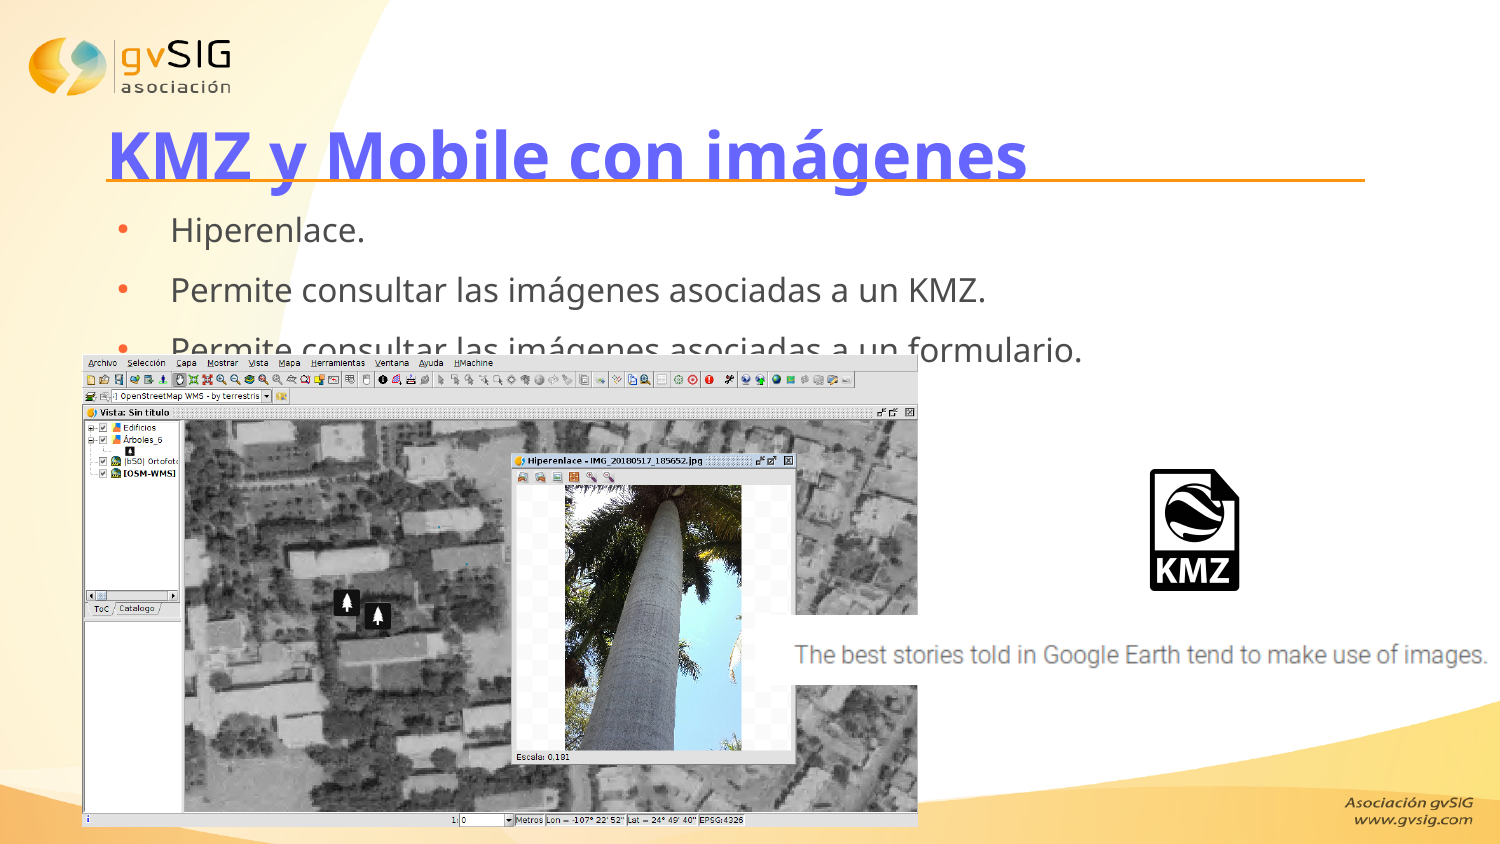

# KMZ y Mobile con imágenes
Hiperenlace.
Permite consultar las imágenes asociadas a un KMZ.
Permite consultar las imágenes asociadas a un formulario.